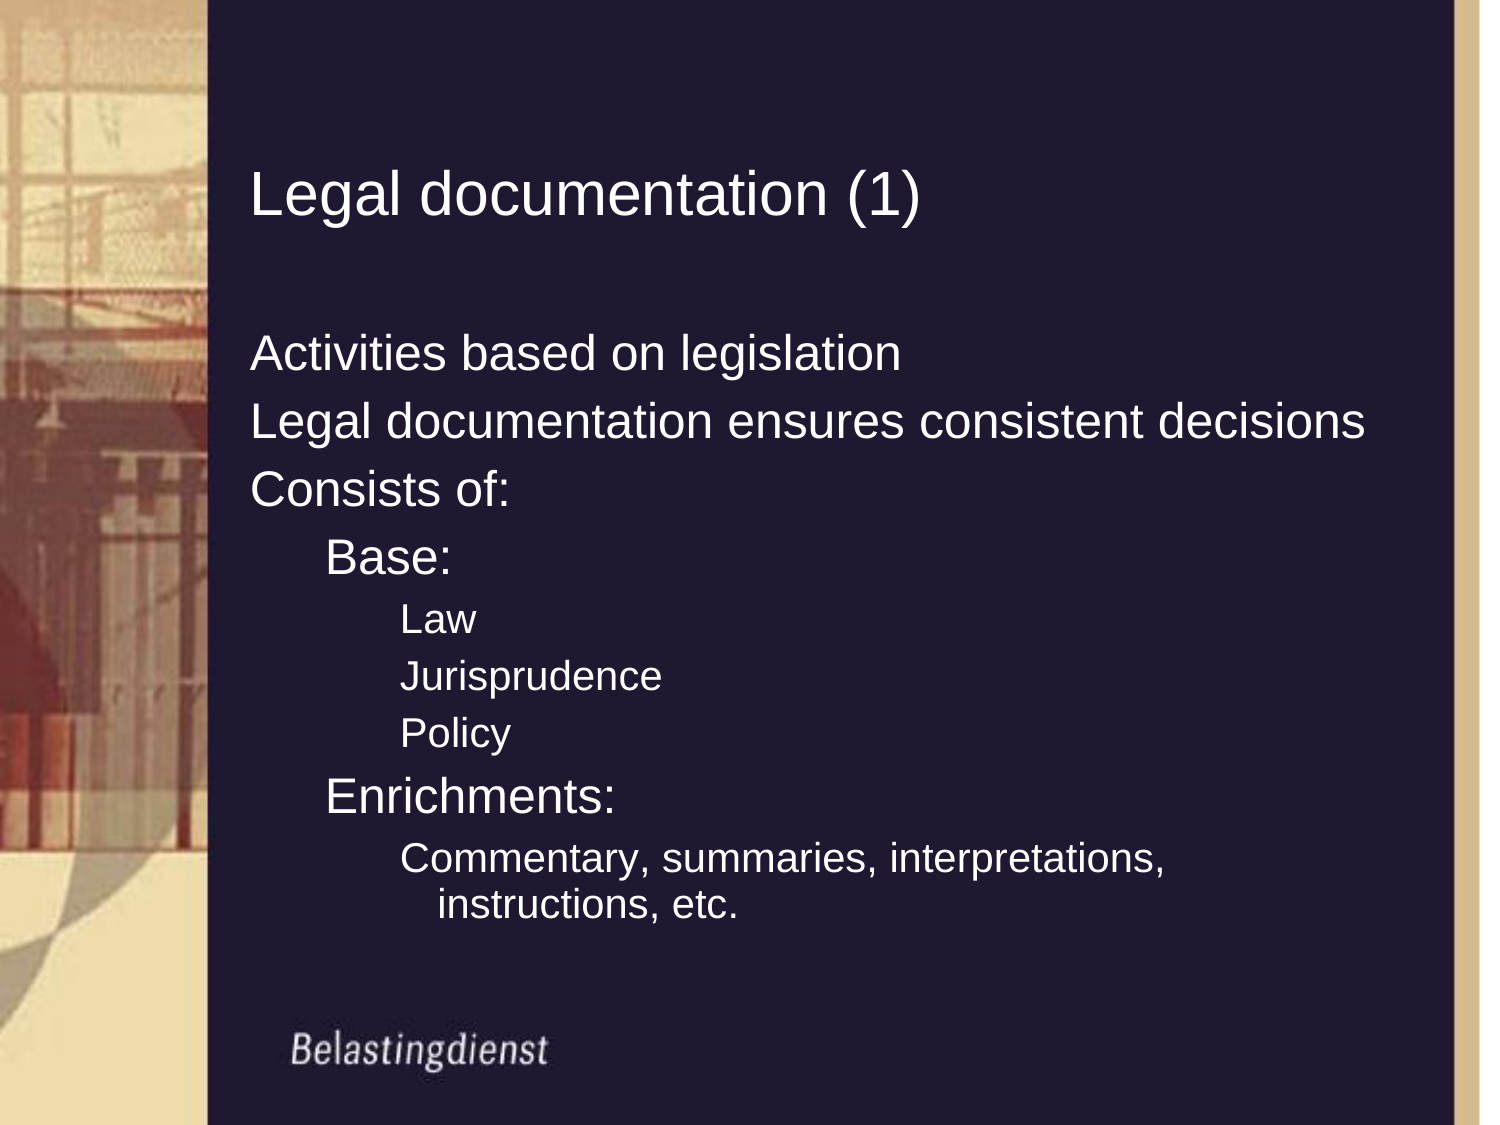

# Legal documentation (1)
Activities based on legislation
Legal documentation ensures consistent decisions
Consists of:
Base:
Law
Jurisprudence
Policy
Enrichments:
Commentary, summaries, interpretations, instructions, etc.